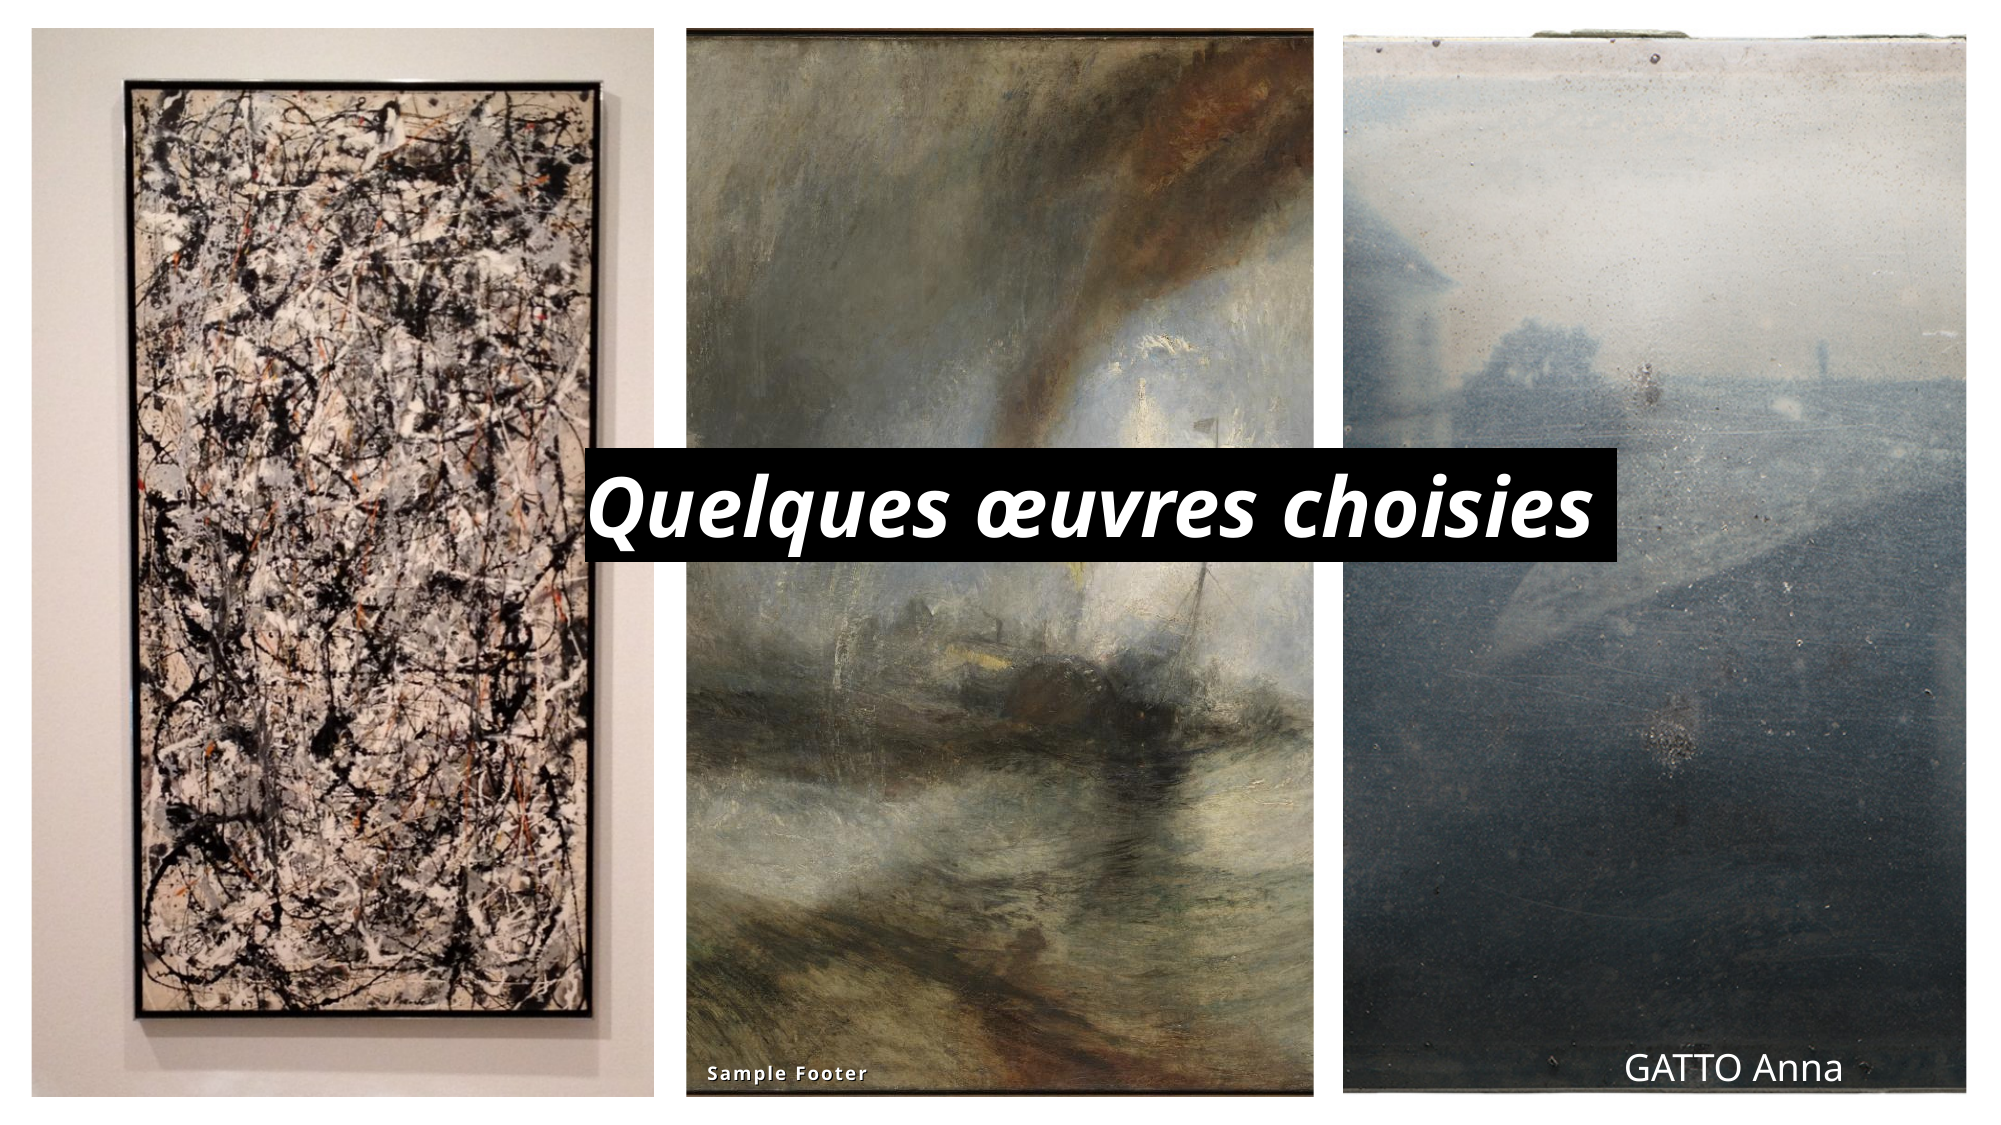

Quelques œuvres choisies
GATTO Anna 1G6
Sample Footer